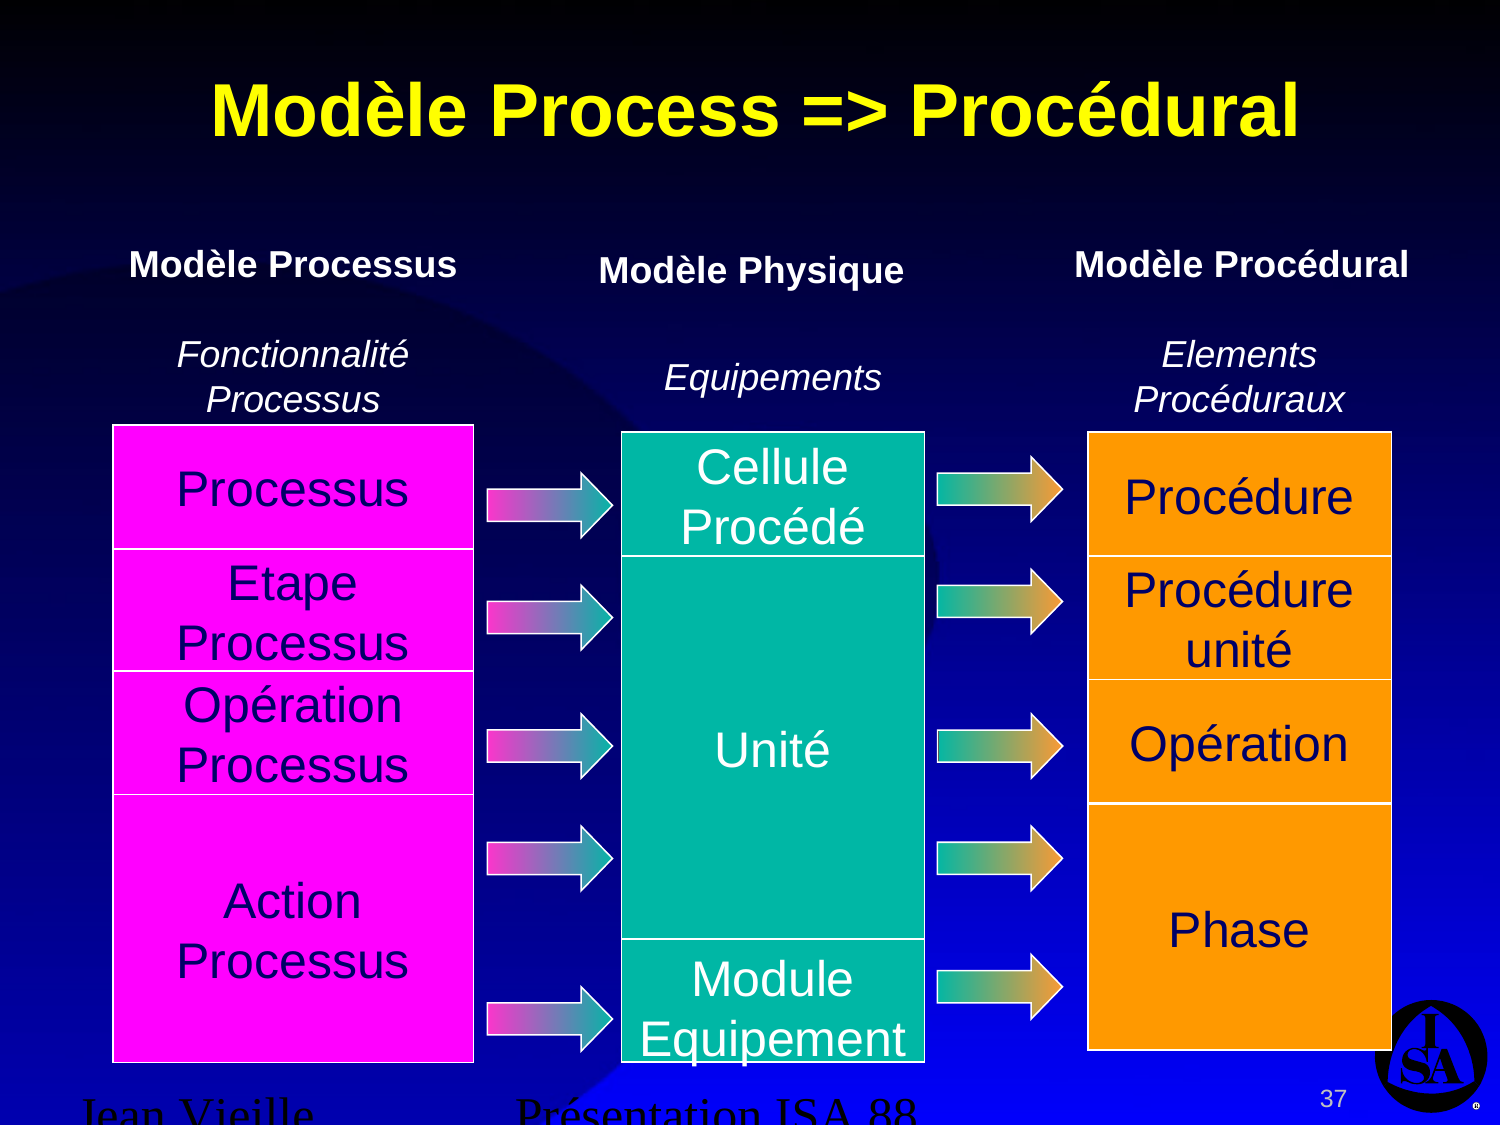

# Modèle Process => Procédural
Modèle Processus
Fonctionnalité Processus
Processus
Etape Processus
Opération Processus
Action Processus
Modèle Procédural
Elements Procéduraux
Procédure
Procédure unité
Opération
Phase
Modèle Physique
Equipements
Cellule Procédé
Unité
Module Equipement